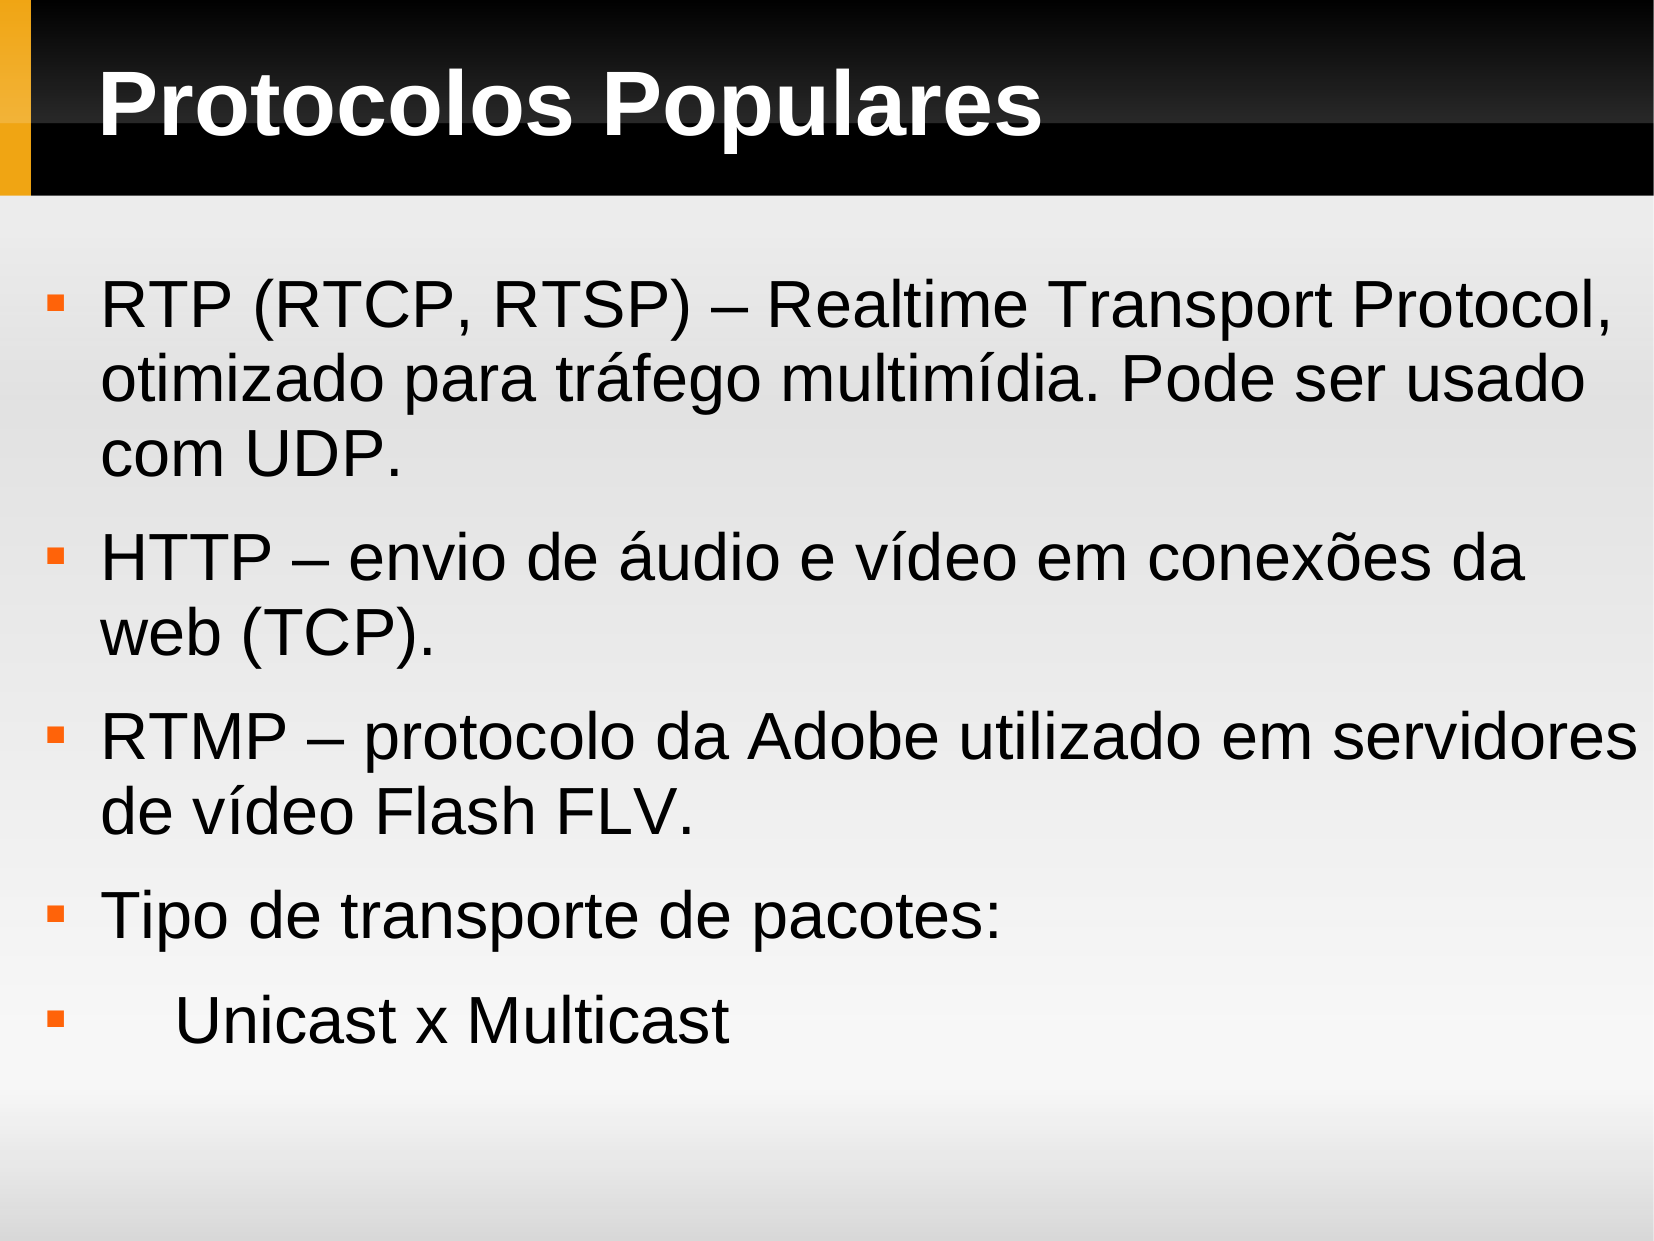

# Protocolos Populares
RTP (RTCP, RTSP) – Realtime Transport Protocol, otimizado para tráfego multimídia. Pode ser usado com UDP.
HTTP – envio de áudio e vídeo em conexões da web (TCP).
RTMP – protocolo da Adobe utilizado em servidores de vídeo Flash FLV.
Tipo de transporte de pacotes:
 Unicast x Multicast